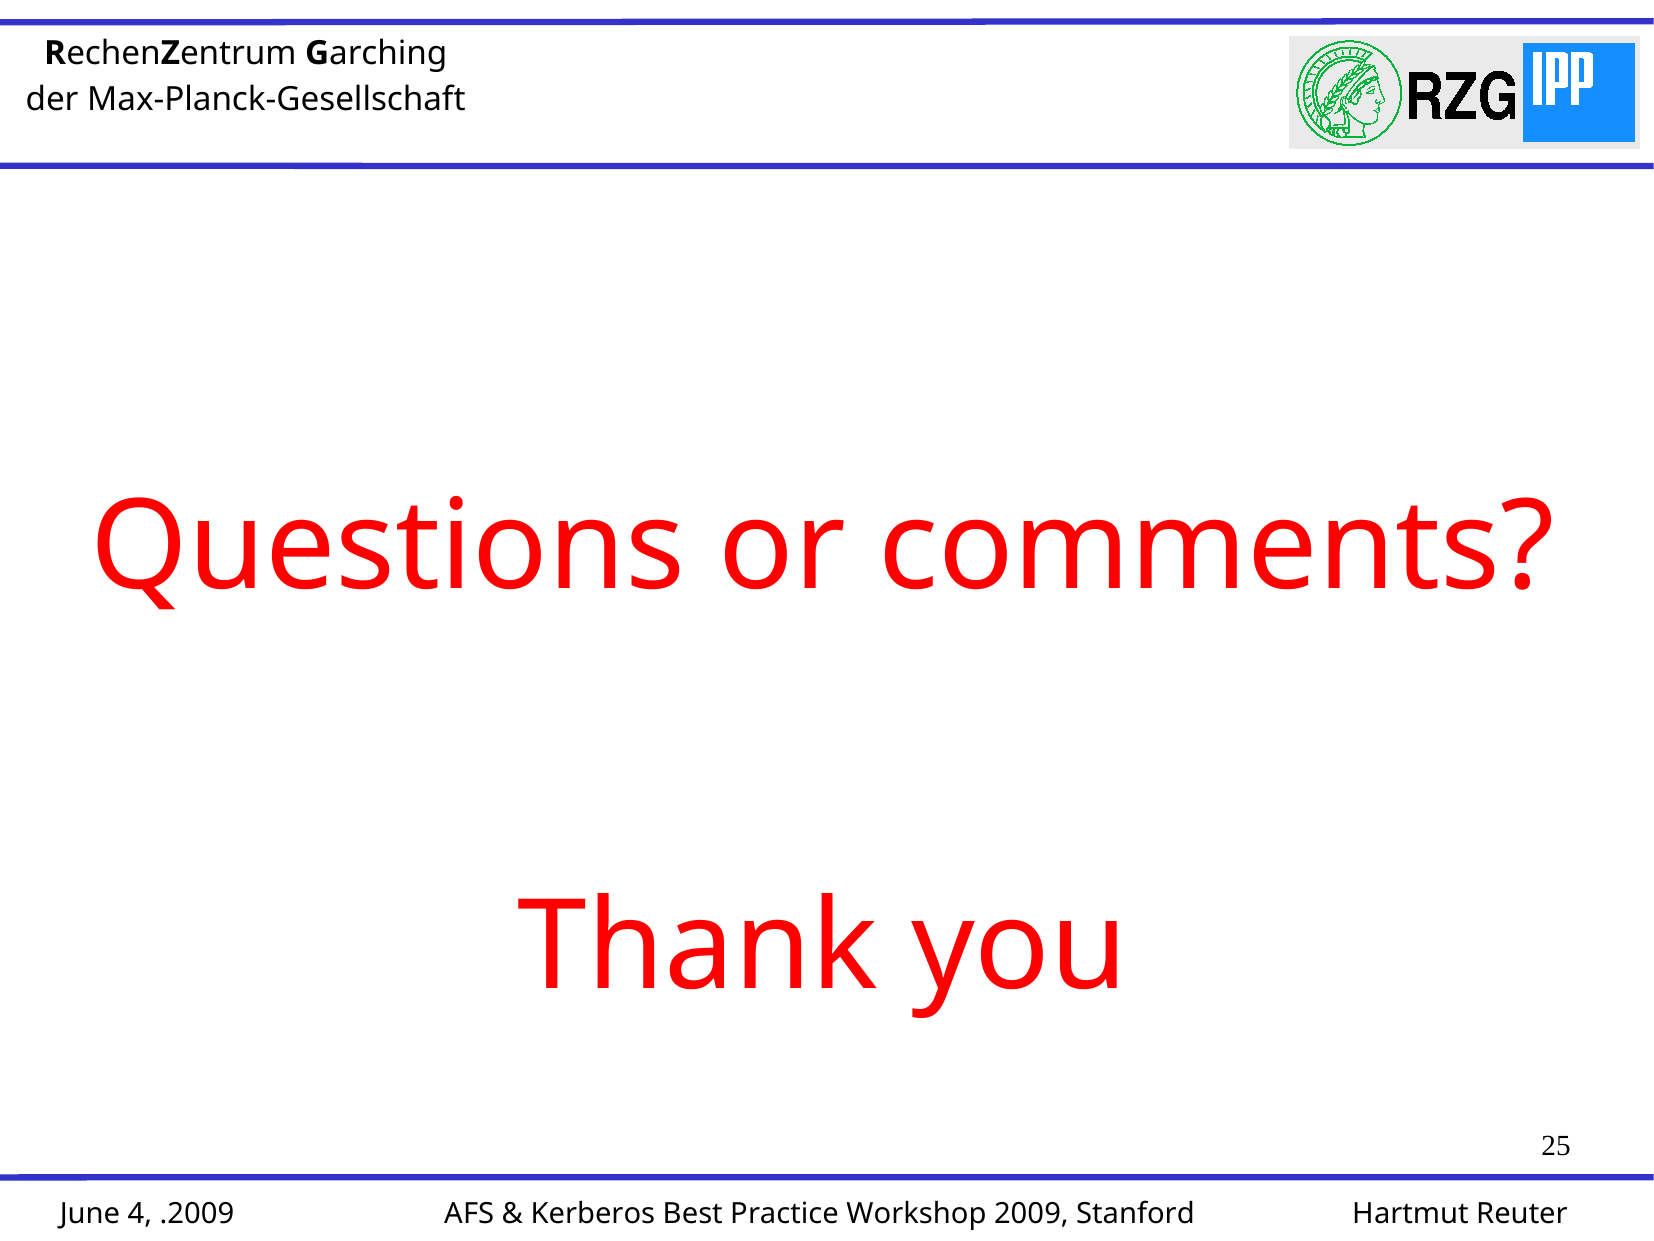

# Questions or comments?
Thank you
25